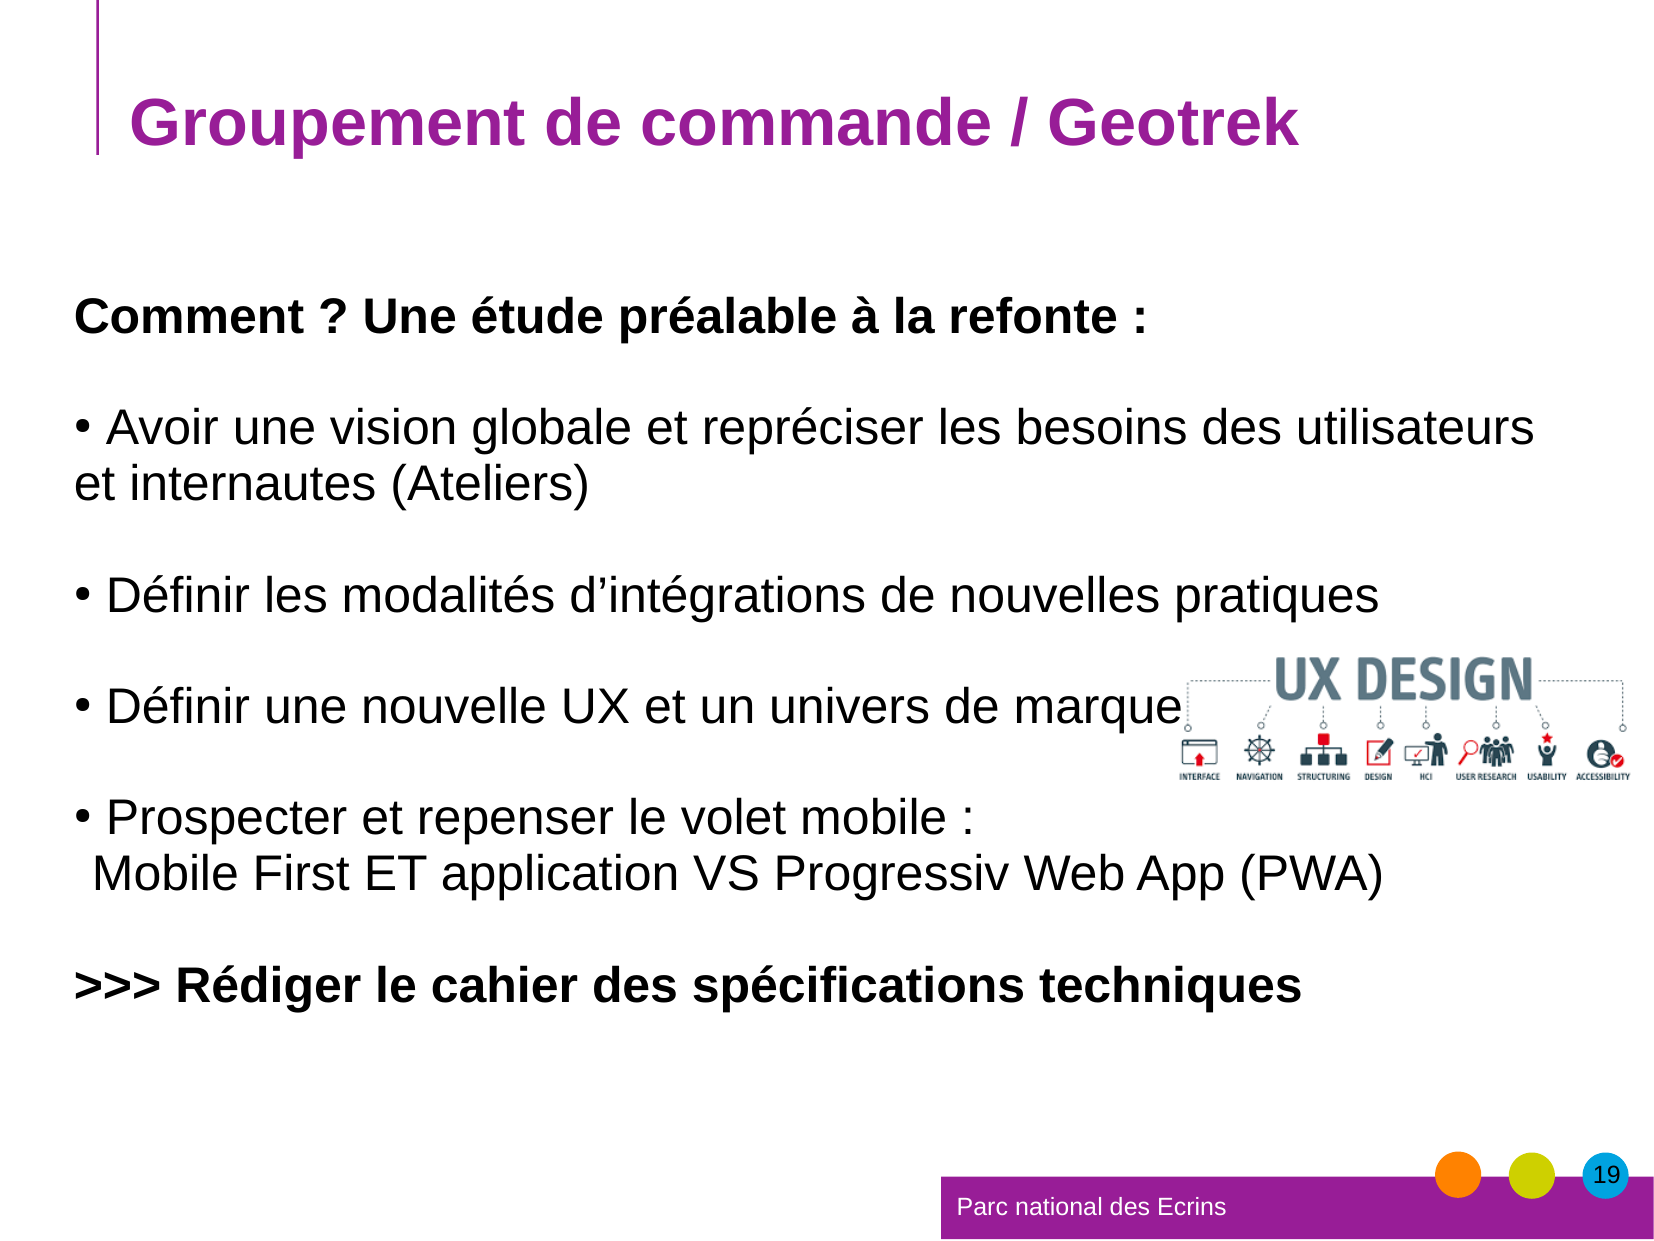

# Groupement de commande / Geotrek
Comment ? Une étude préalable à la refonte :
 Avoir une vision globale et repréciser les besoins des utilisateurs et internautes (Ateliers)
 Définir les modalités d’intégrations de nouvelles pratiques
 Définir une nouvelle UX et un univers de marque
 Prospecter et repenser le volet mobile :
Mobile First ET application VS Progressiv Web App (PWA)
>>> Rédiger le cahier des spécifications techniques